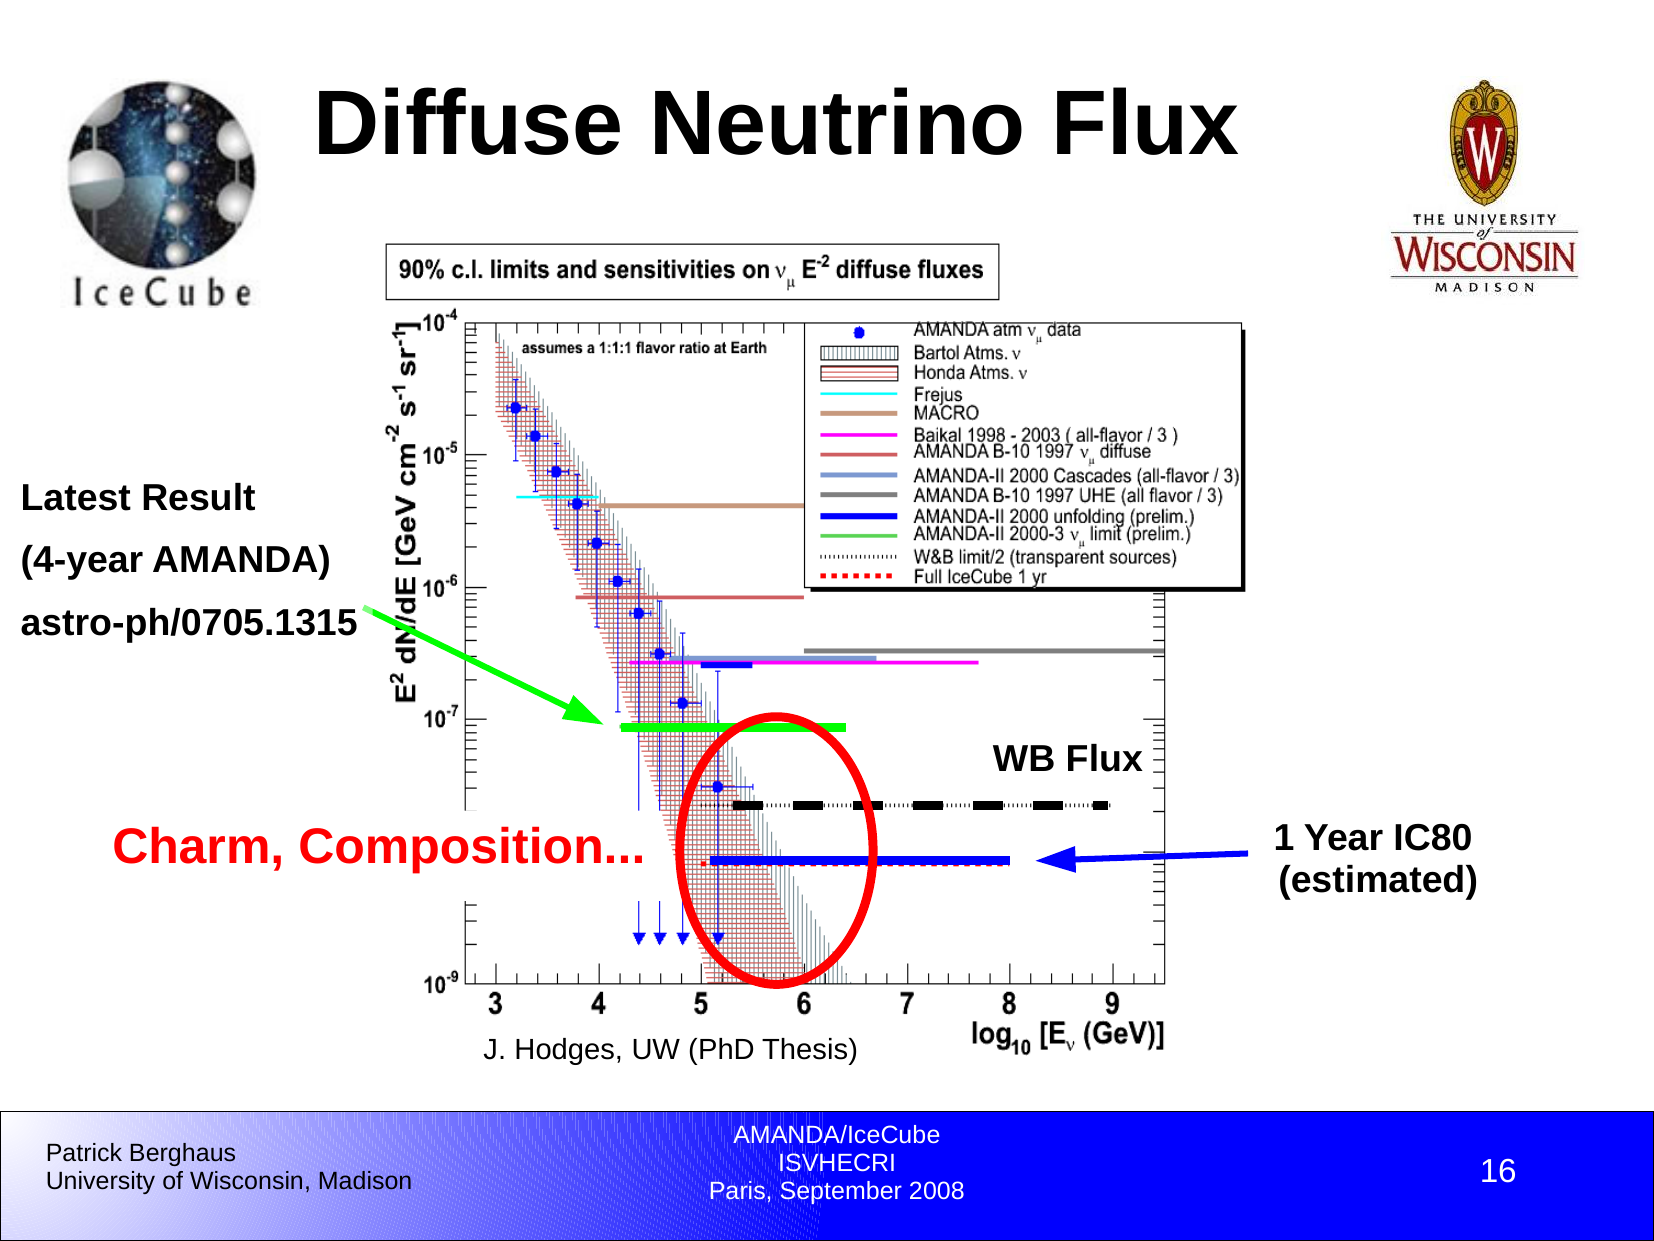

Diffuse Neutrino Flux
Latest Result
(4-year AMANDA)
astro-ph/0705.1315
Charm, Composition...
WB Flux
1 Year IC80
(estimated)
J. Hodges, UW (PhD Thesis)